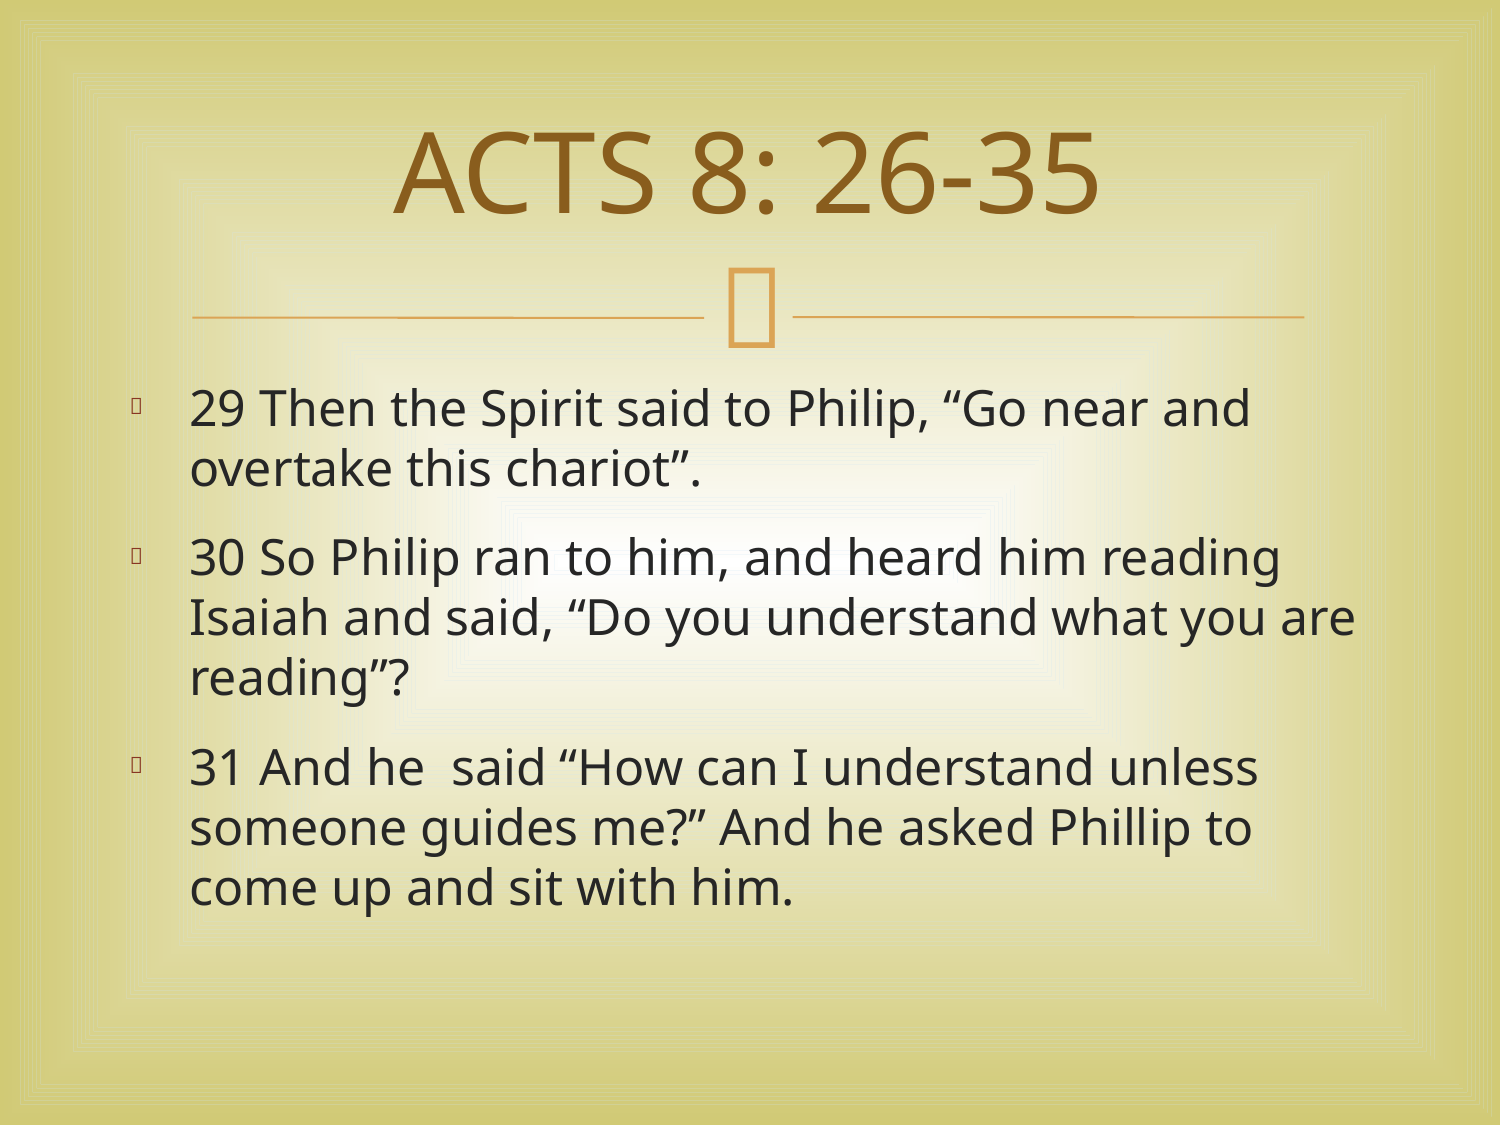

ACTS 8: 26-35
# 29 Then the Spirit said to Philip, “Go near and overtake this chariot”.
30 So Philip ran to him, and heard him reading Isaiah and said, “Do you understand what you are reading”?
31 And he said “How can I understand unless someone guides me?” And he asked Phillip to come up and sit with him.